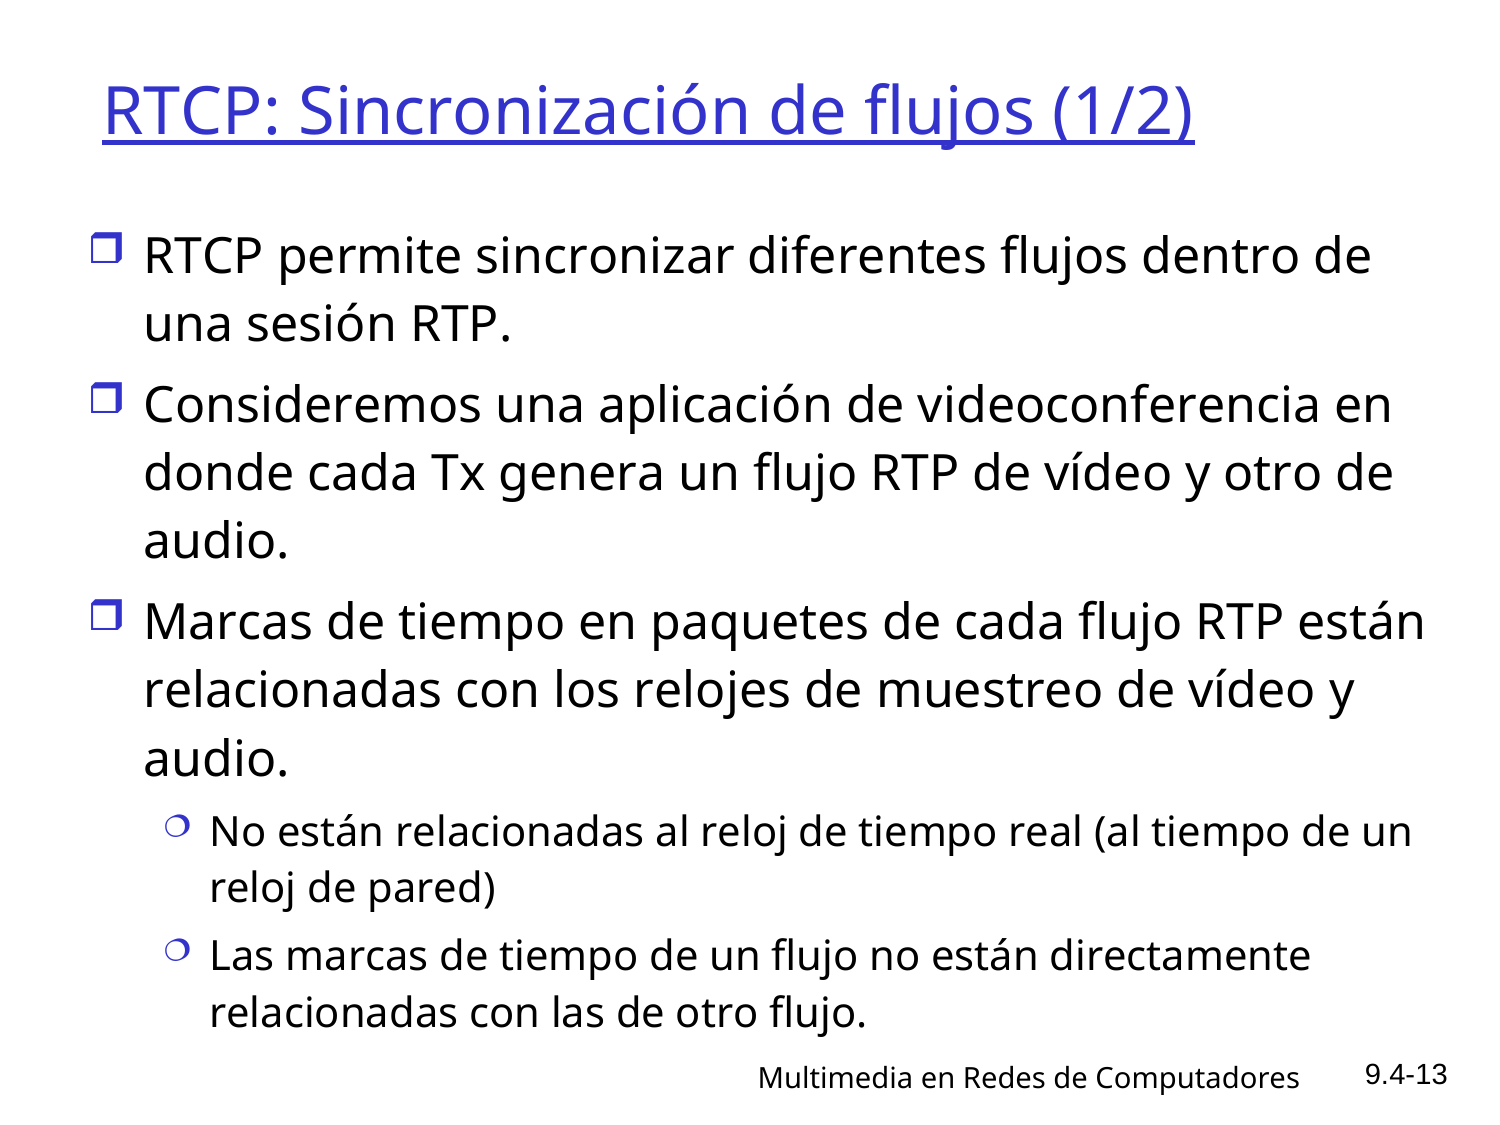

# RTCP: Sincronización de flujos (1/2)
RTCP permite sincronizar diferentes flujos dentro de una sesión RTP.
Consideremos una aplicación de videoconferencia en donde cada Tx genera un flujo RTP de vídeo y otro de audio.
Marcas de tiempo en paquetes de cada flujo RTP están relacionadas con los relojes de muestreo de vídeo y audio.
No están relacionadas al reloj de tiempo real (al tiempo de un reloj de pared)
Las marcas de tiempo de un flujo no están directamente relacionadas con las de otro flujo.
13